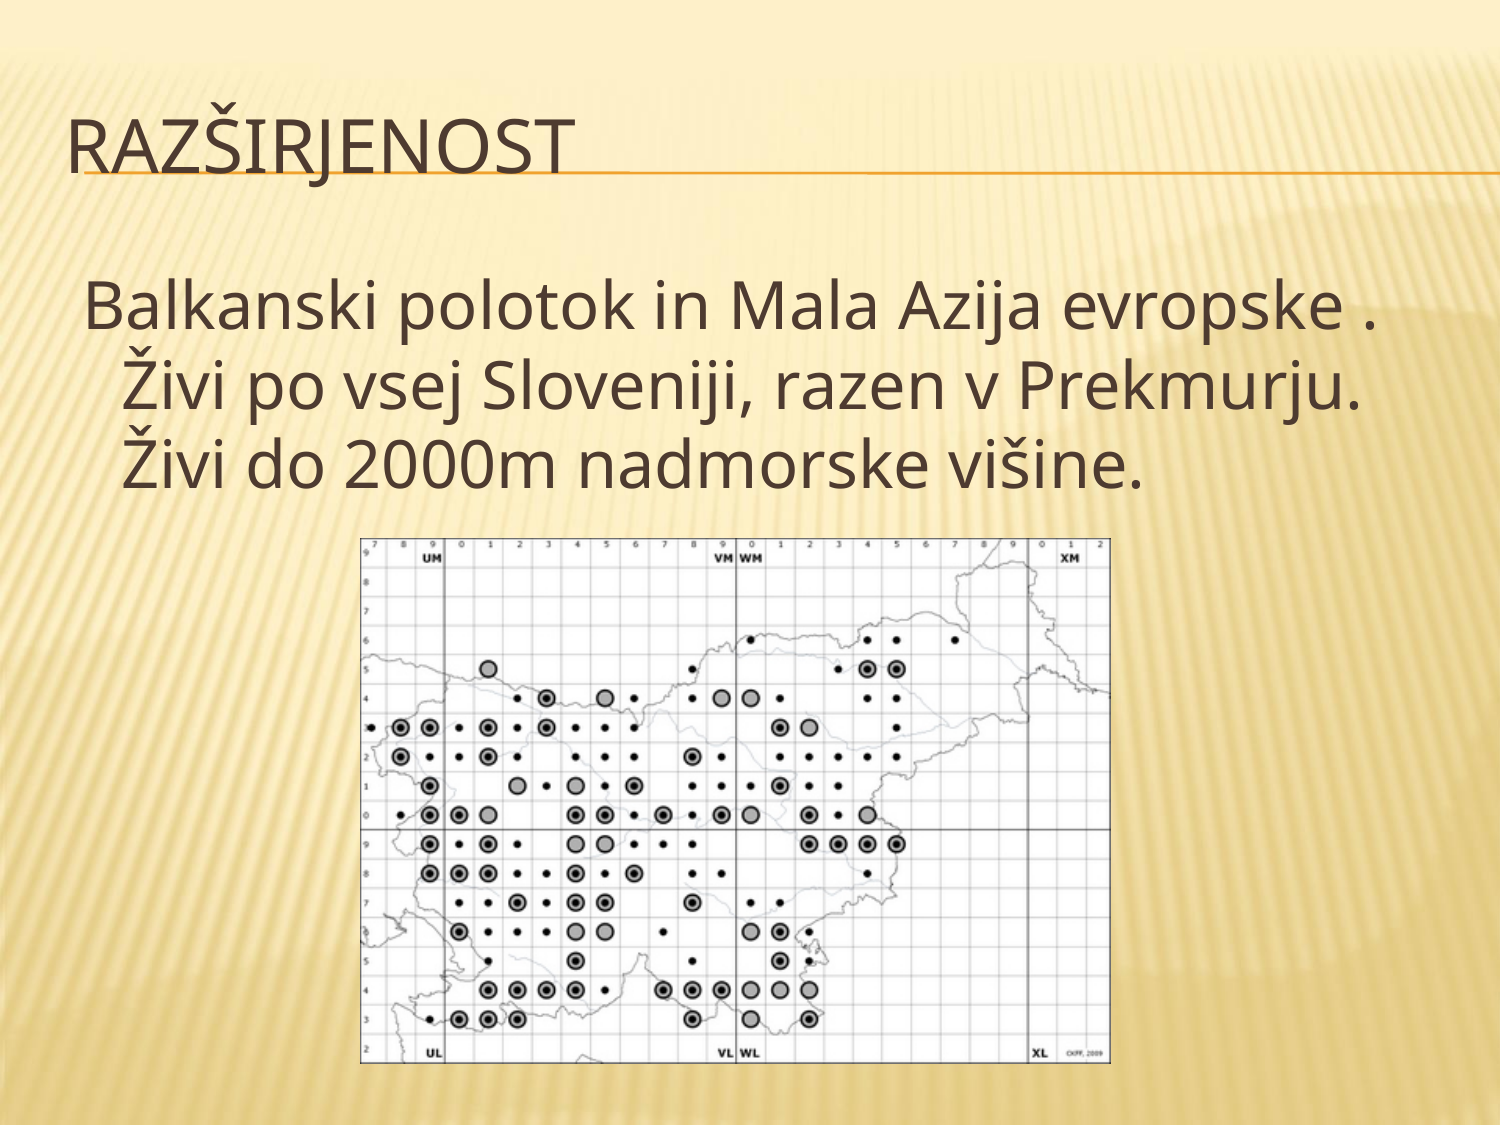

# RAZŠIRJENOST
 Balkanski polotok in Mala Azija evropske . Živi po vsej Sloveniji, razen v Prekmurju. Živi do 2000m nadmorske višine.